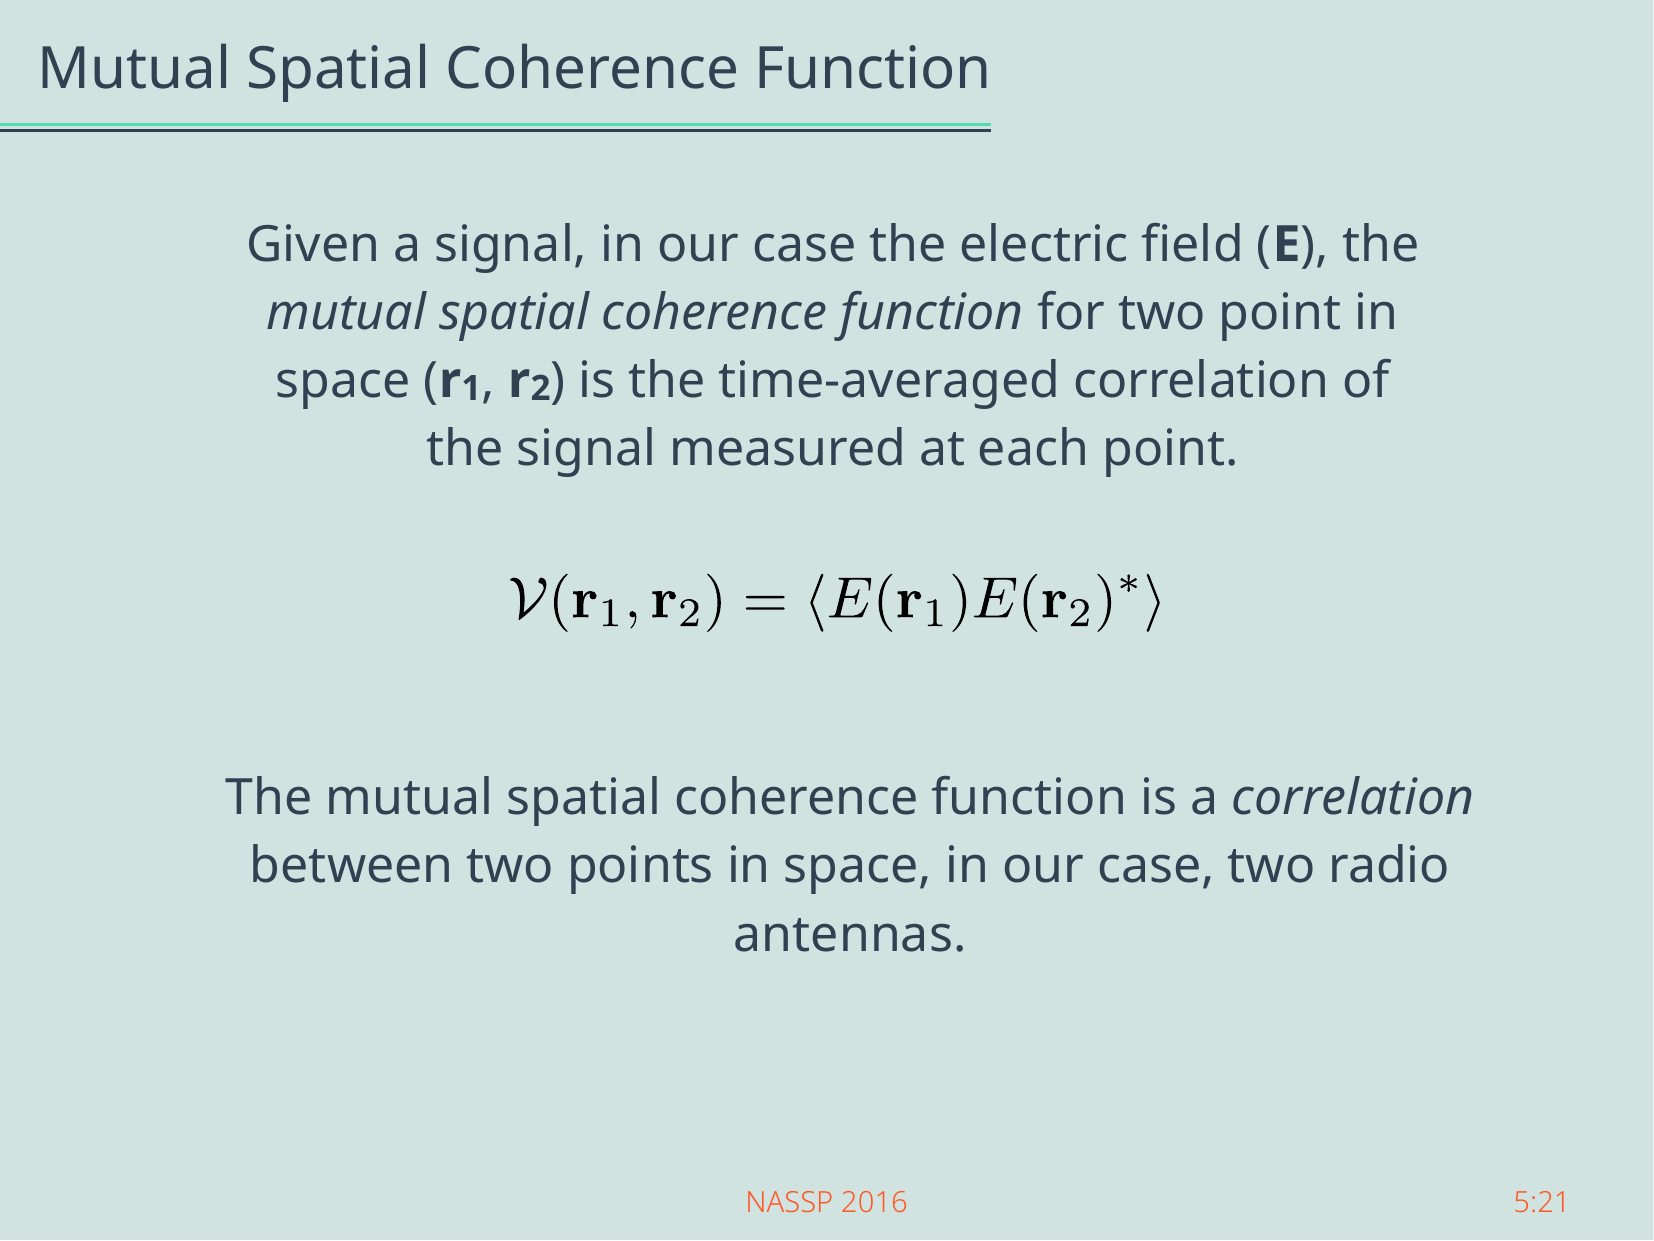

Mutual Spatial Coherence Function
Given a signal, in our case the electric field (E), the mutual spatial coherence function for two point in space (r1, r2) is the time-averaged correlation of the signal measured at each point.
The mutual spatial coherence function is a correlation between two points in space, in our case, two radio antennas.
NASSP 2016
5